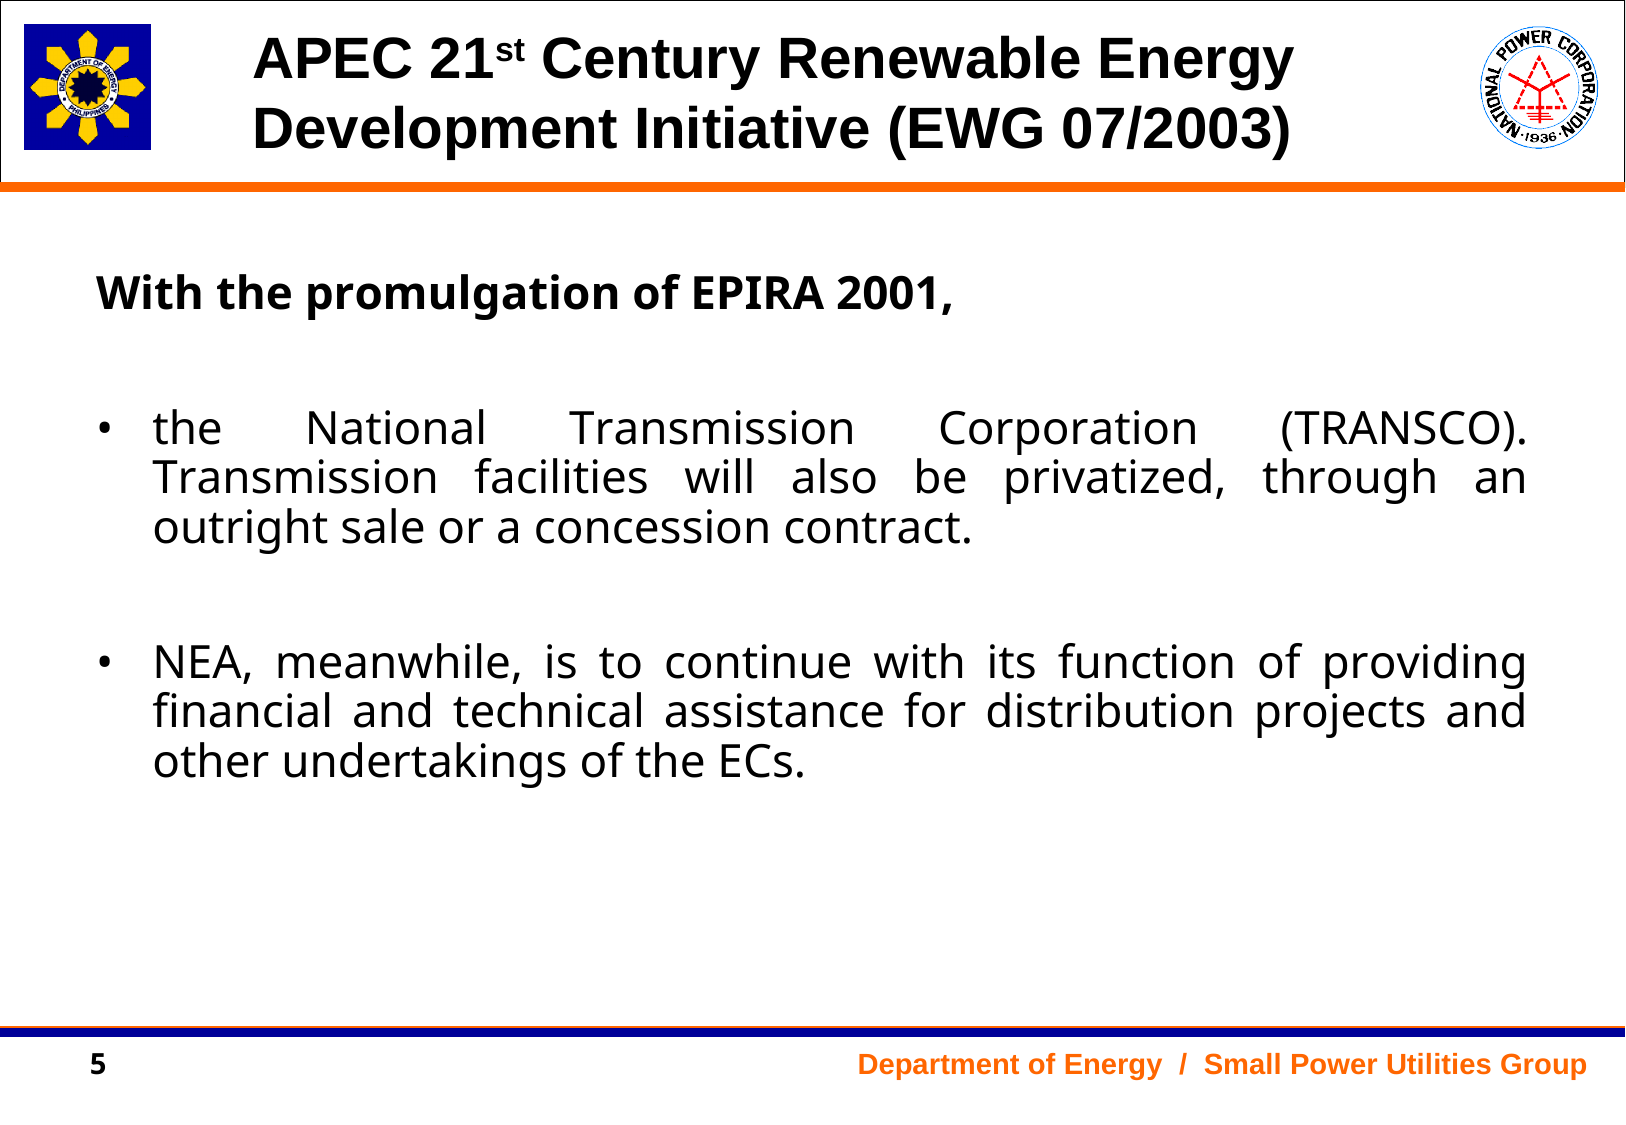

#
With the promulgation of EPIRA 2001,
the National Transmission Corporation (TRANSCO). Transmission facilities will also be privatized, through an outright sale or a concession contract.
NEA, meanwhile, is to continue with its function of providing financial and technical assistance for distribution projects and other undertakings of the ECs.
5